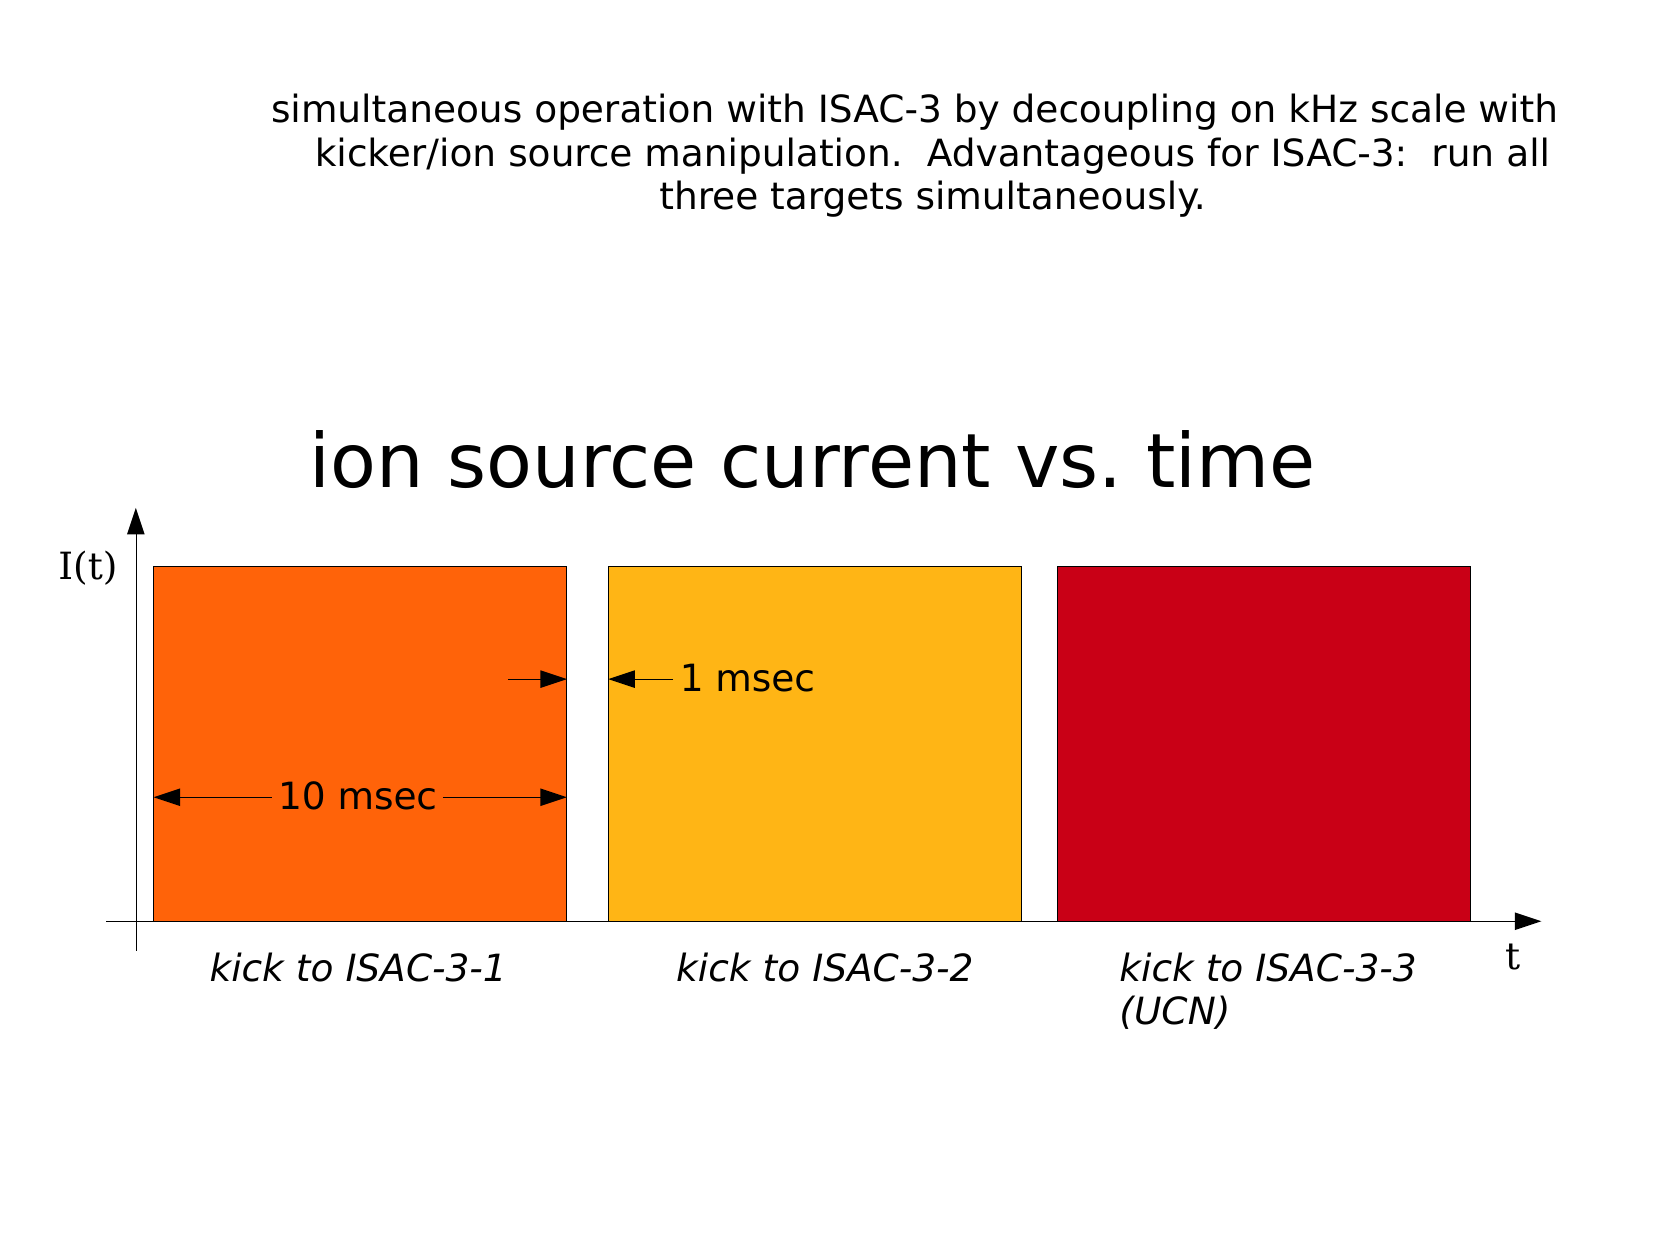

# simultaneous operation with ISAC-3 by decoupling on kHz scale with kicker/ion source manipulation. Advantageous for ISAC-3: run all three targets simultaneously.
ion source current vs. time
I(t)
1 msec
10 msec
t
kick to ISAC-3-1
kick to ISAC-3-2
kick to ISAC-3-3
(UCN)